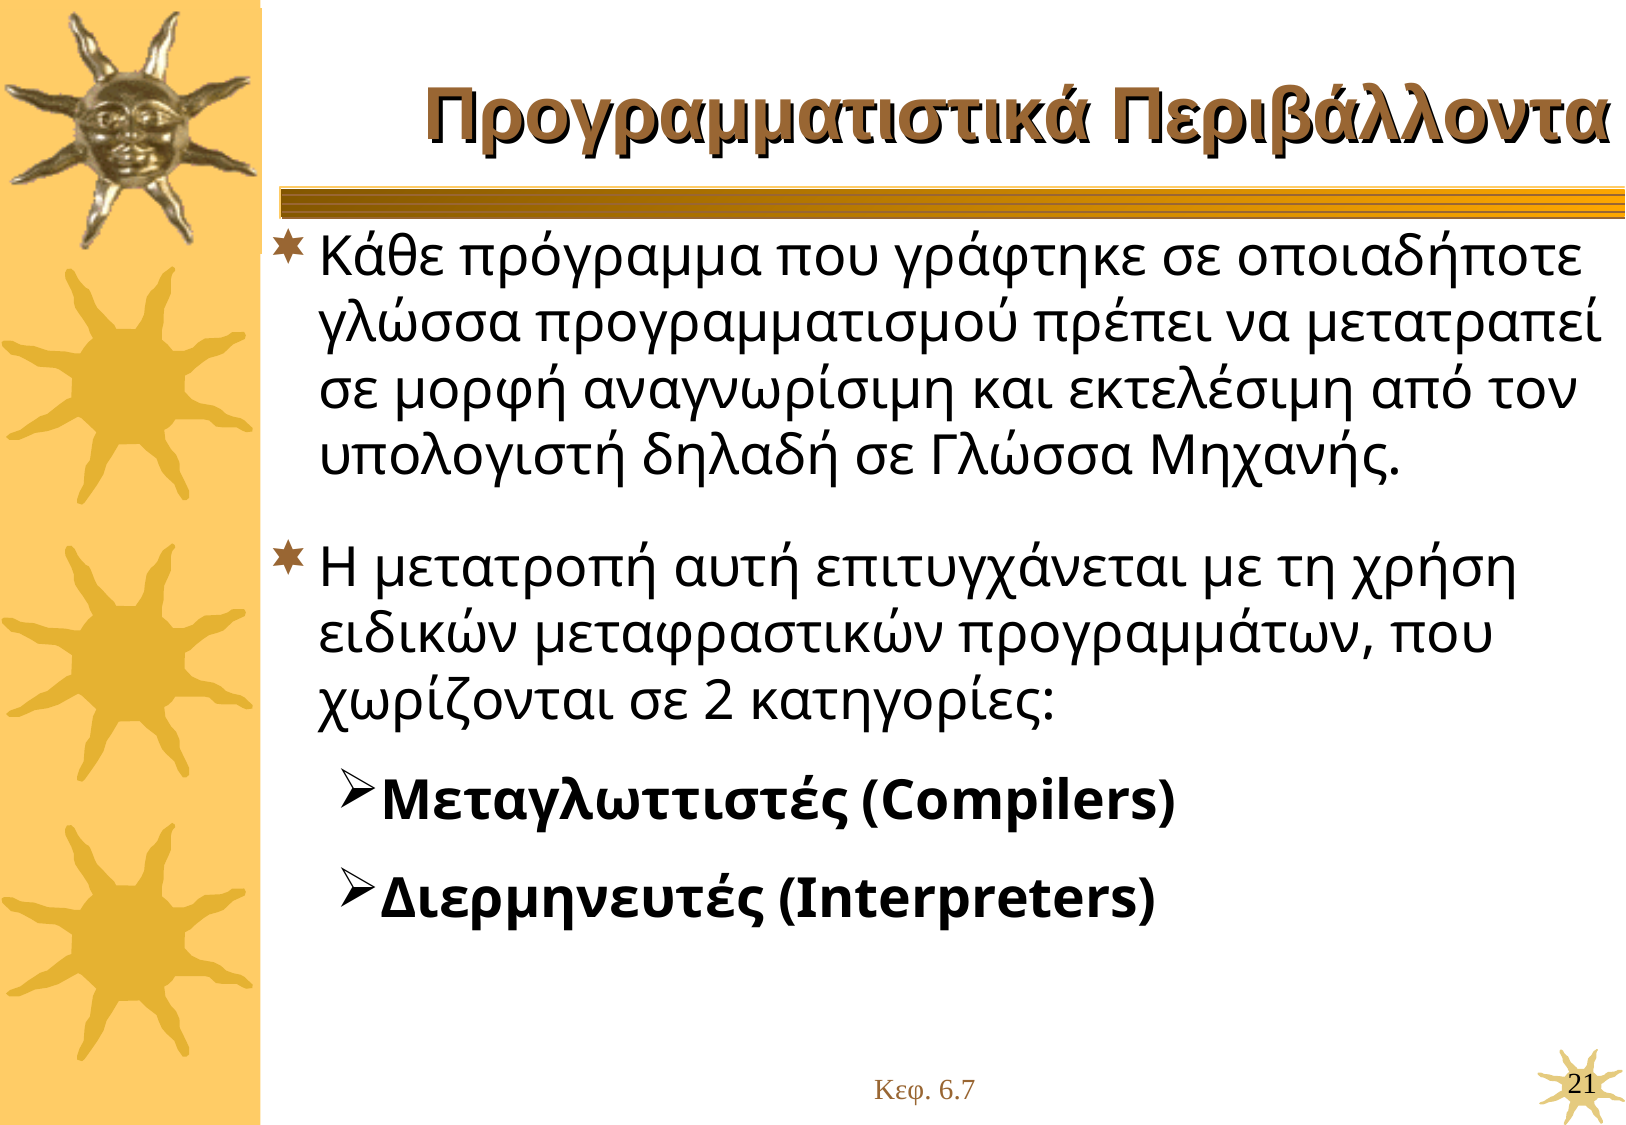

Προγραμματιστικά Περιβάλλοντα
Κάθε πρόγραμμα που γράφτηκε σε οποιαδήποτε γλώσσα προγραμματισμού πρέπει να μετατραπεί σε μορφή αναγνωρίσιμη και εκτελέσιμη από τον υπολογιστή δηλαδή σε Γλώσσα Μηχανής.
Η μετατροπή αυτή επιτυγχάνεται με τη χρήση ειδικών μεταφραστικών προγραμμάτων, που χωρίζονται σε 2 κατηγορίες:
Μεταγλωττιστές (Compilers)
Διερμηνευτές (Interpreters)
21
Κεφ. 6.7